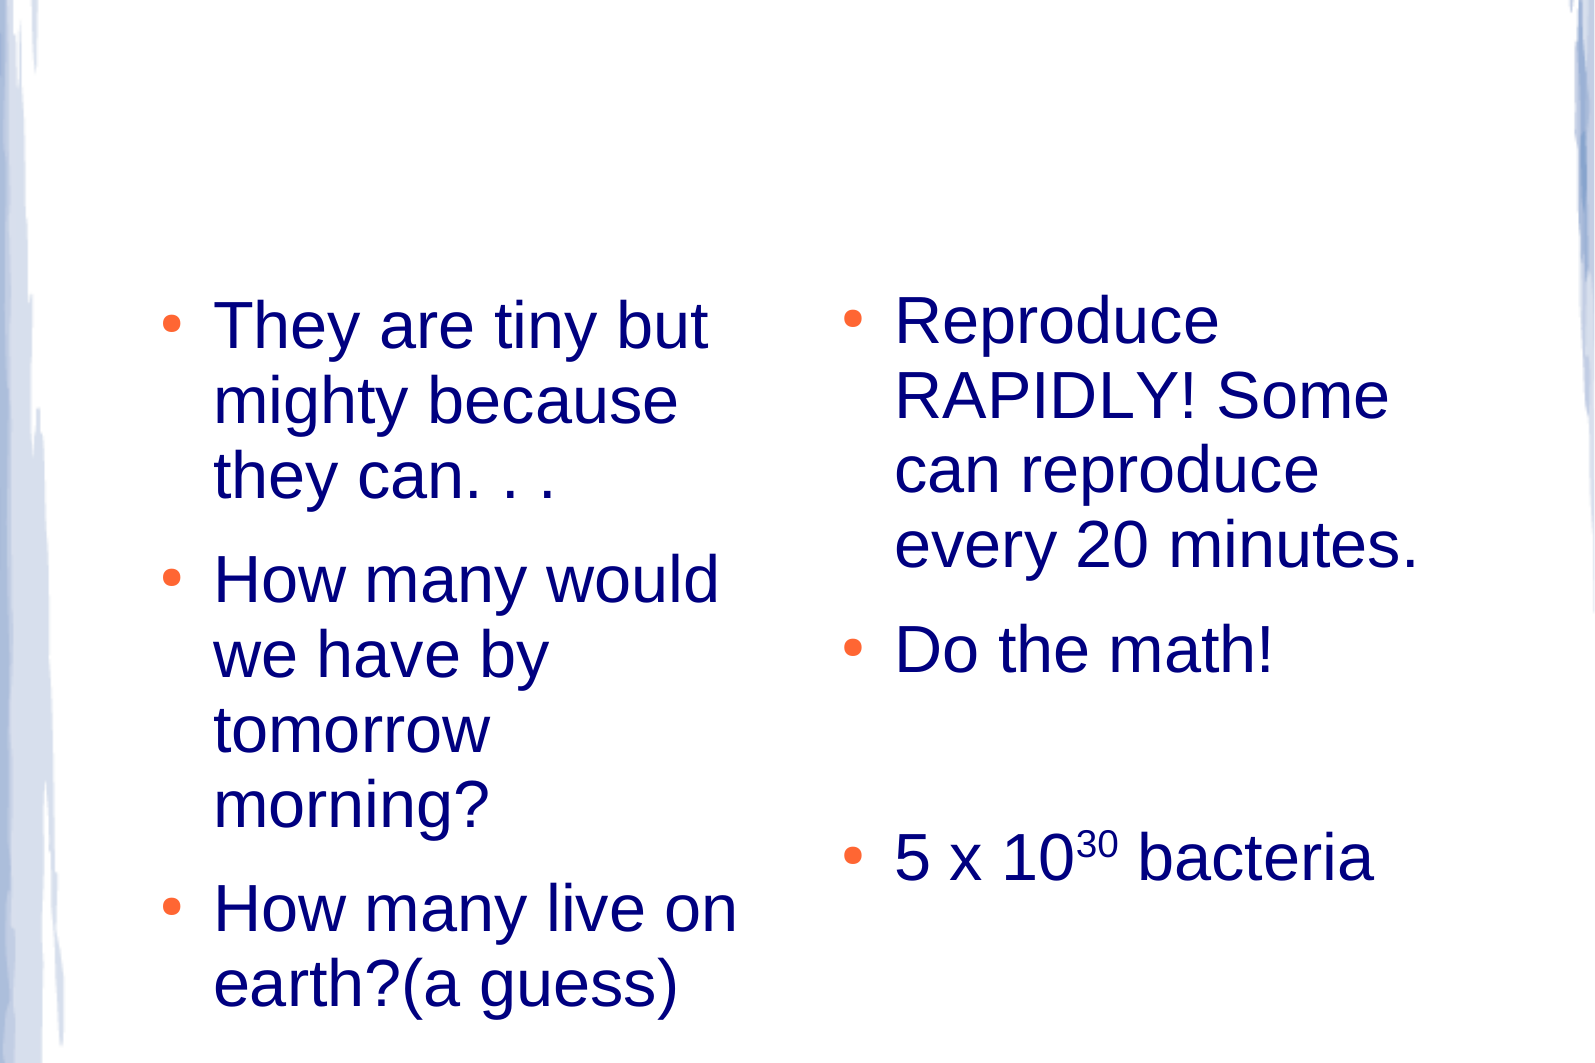

#
Reproduce RAPIDLY! Some can reproduce every 20 minutes.
Do the math!
5 x 1030 bacteria
They are tiny but mighty because they can. . .
How many would we have by tomorrow morning?
How many live on earth?(a guess)